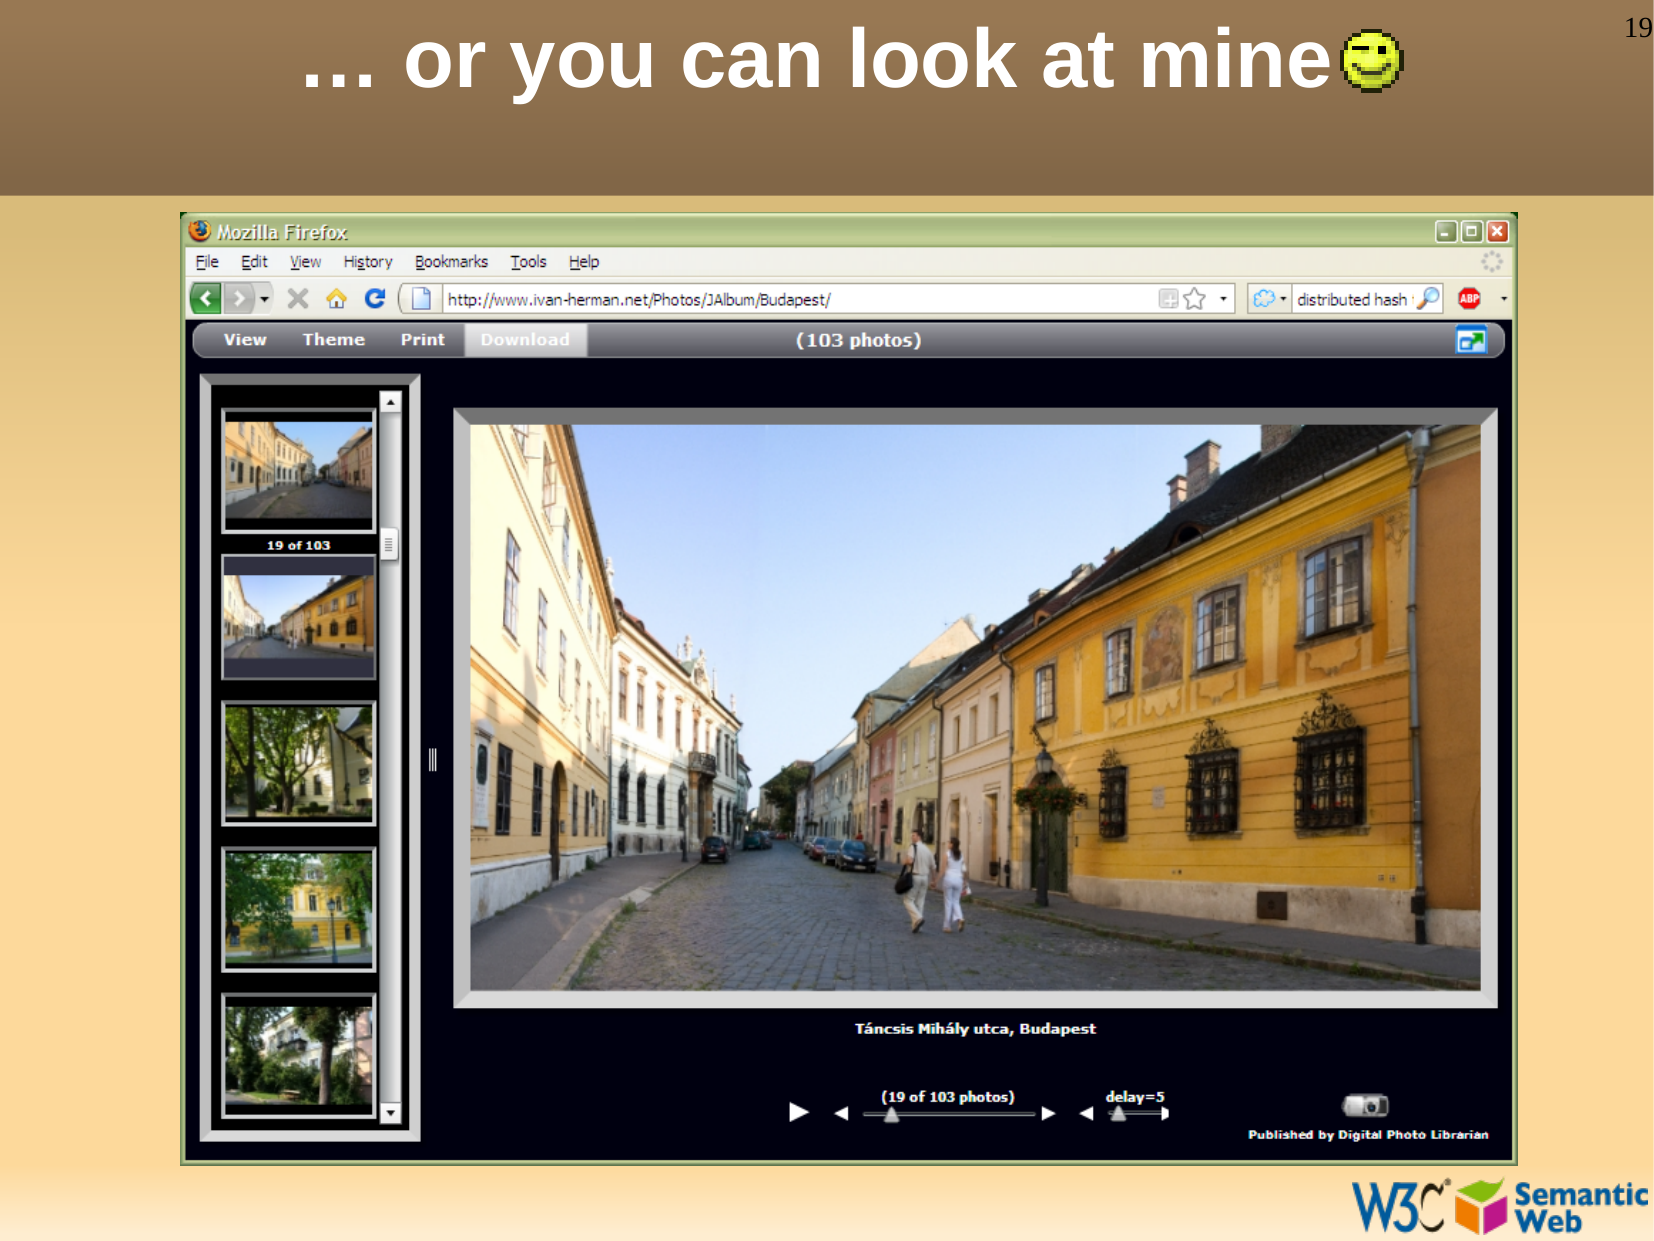

# … or you can look at mine
19